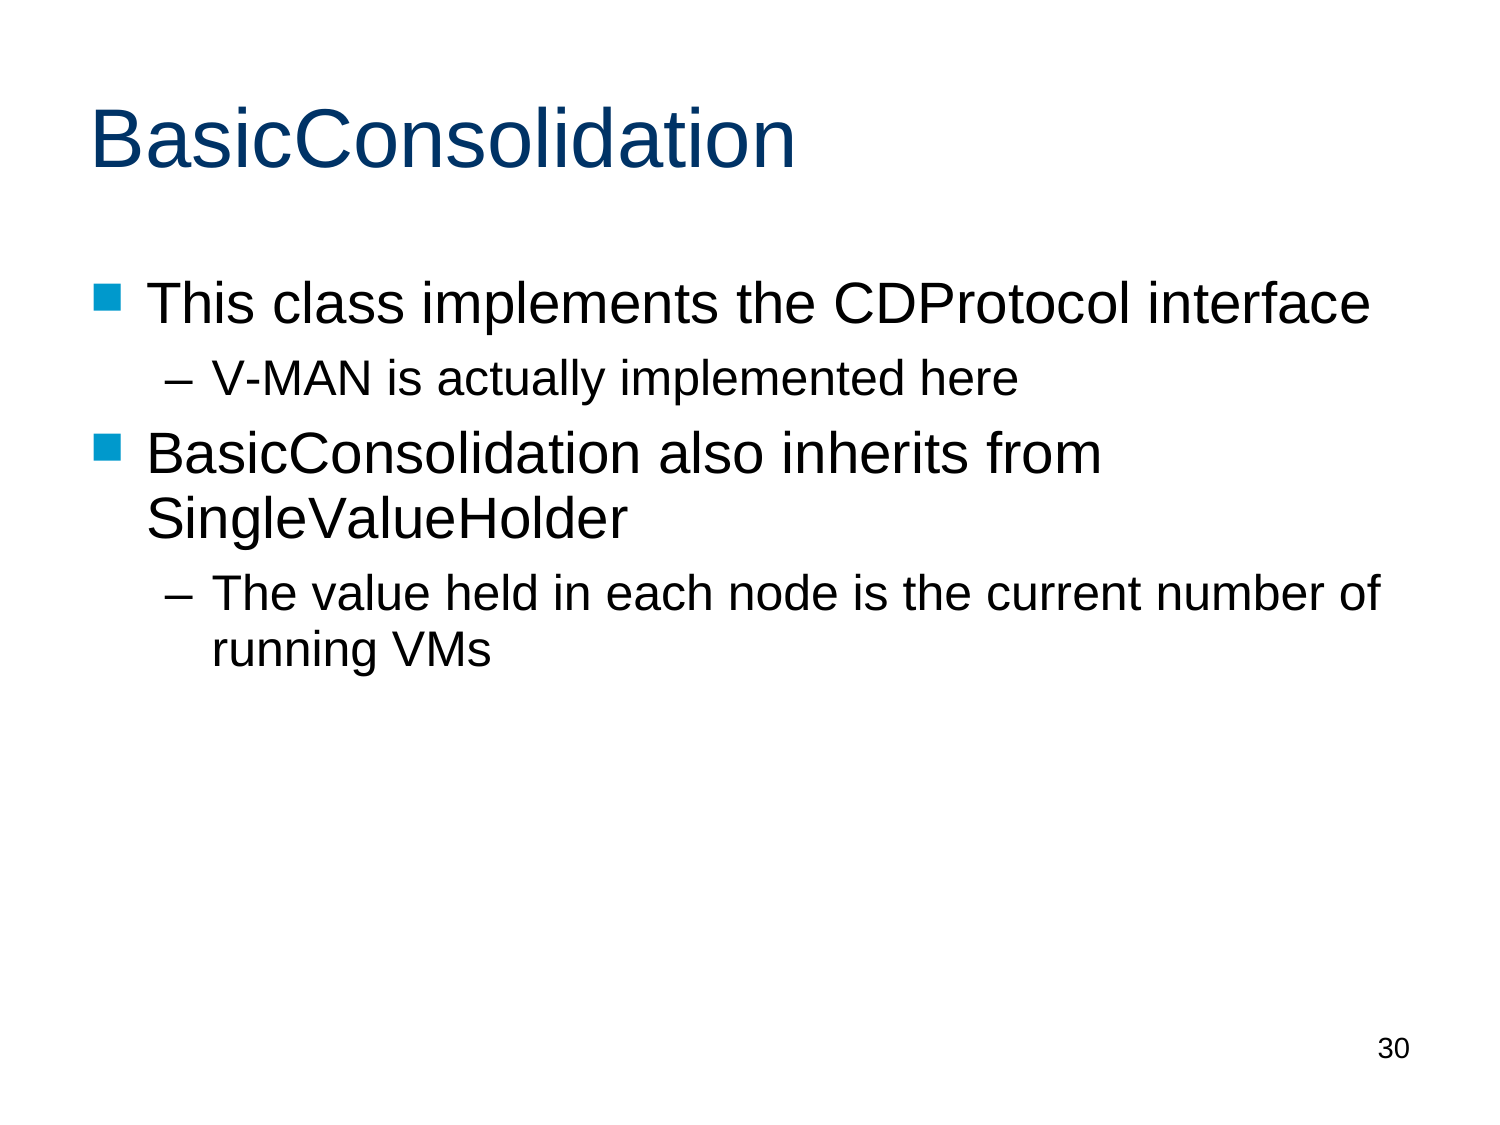

# BasicConsolidation
This class implements the CDProtocol interface
V-MAN is actually implemented here
BasicConsolidation also inherits from SingleValueHolder
The value held in each node is the current number of running VMs
30